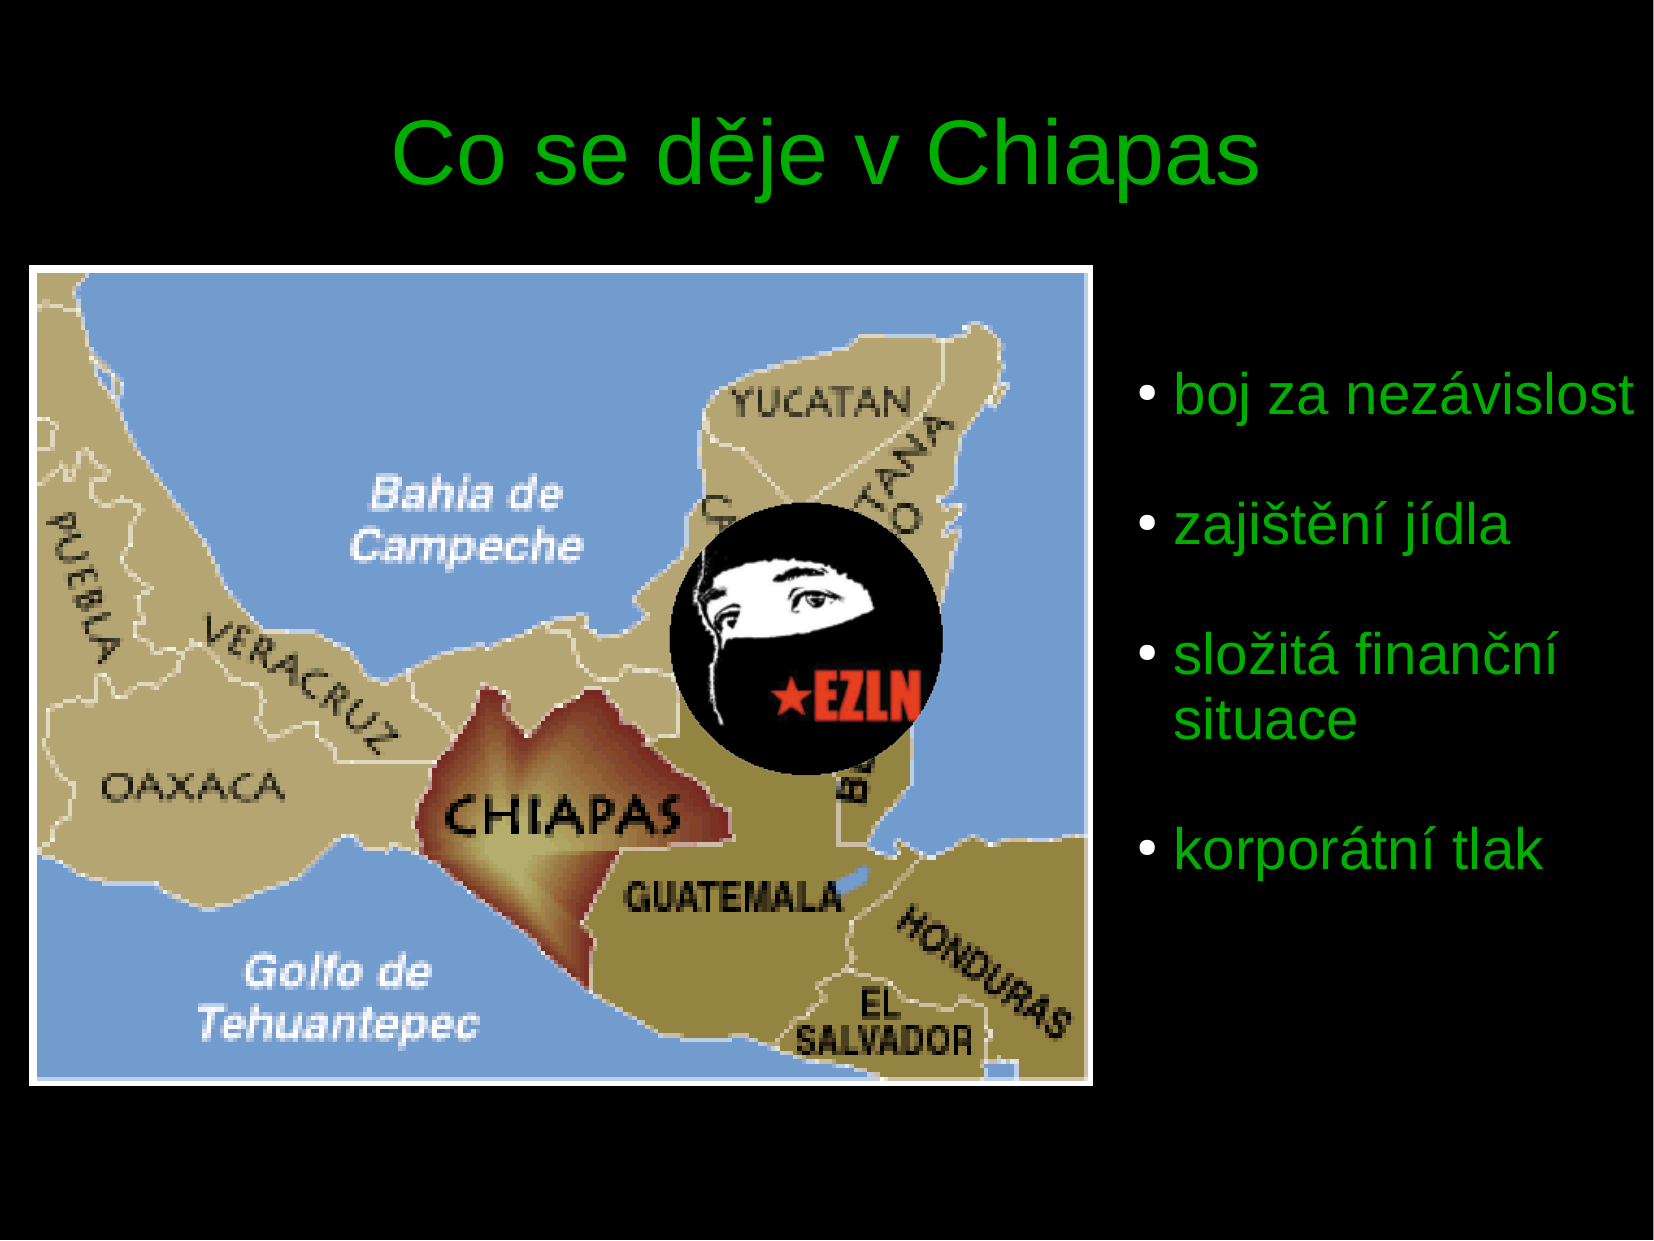

# Co se děje v Chiapas
 boj za nezávislost
 zajištění jídla
 složitá finanční
 situace
 korporátní tlak